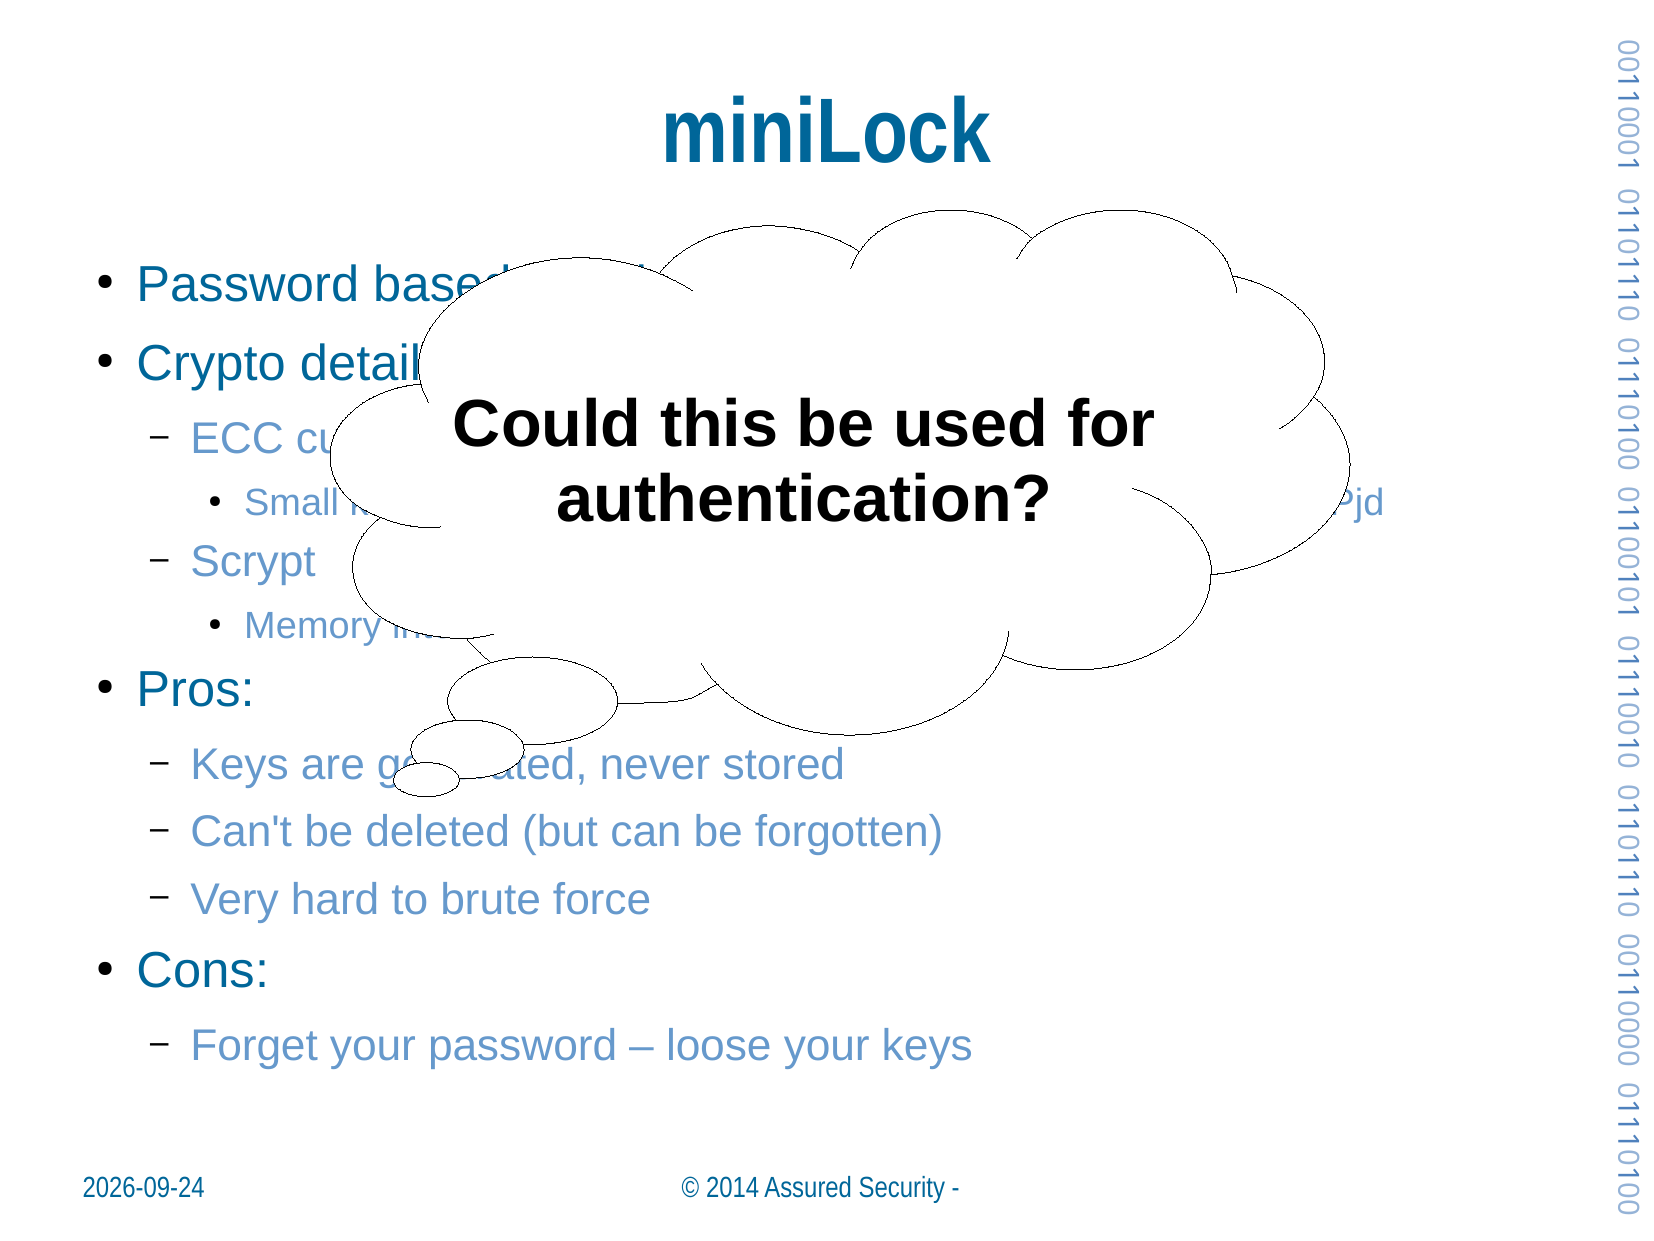

# miniLock
Could this be used for
authentication?
Password based key derivation (PBKD)
Crypto details
ECC curve25519
Small keys: ejxea7dQYPI/dQaCUyD8yHleQsebKEFuR9PQdrf85Pjd
Scrypt
Memory intensive hash function
Pros:
Keys are generated, never stored
Can't be deleted (but can be forgotten)
Very hard to brute force
Cons:
Forget your password – loose your keys